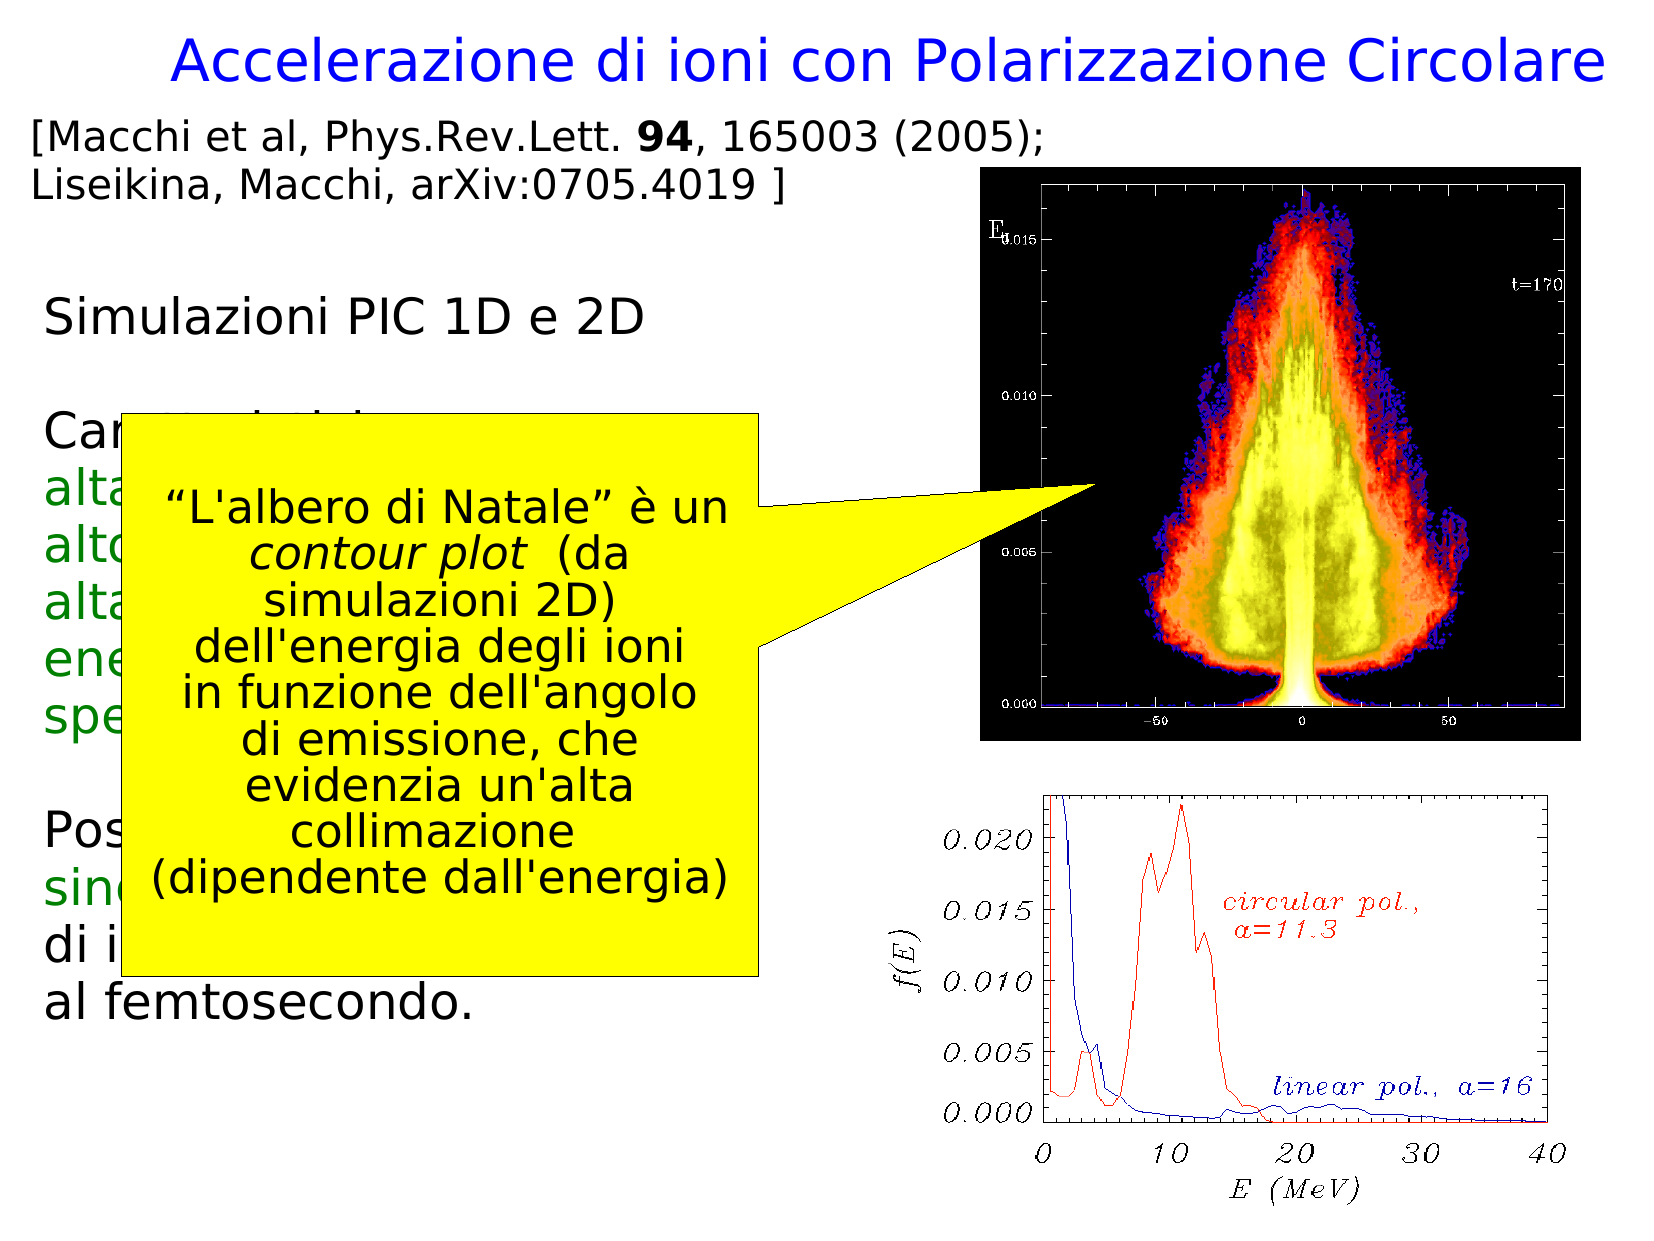

Accelerazione di ioni con Polarizzazione Circolare
[Macchi et al, Phys.Rev.Lett. 94, 165003 (2005);
Liseikina, Macchi, arXiv:0705.4019 ]
Simulazioni PIC 1D e 2D
Caratteristiche:
alta efficienza (>10%),
alto numero di ioni,
alta collimazione (<5°),
energie 1-10 MeV,
spettro “stretto”;
Possibile produrre un
singolo impulso ultrabreve
di ioni usando impulsi laser
al femtosecondo.
 “L'albero di Natale” è un contour plot (da simulazioni 2D)
dell'energia degli ioni
in funzione dell'angolo
di emissione, che evidenzia un'alta collimazione
(dipendente dall'energia)